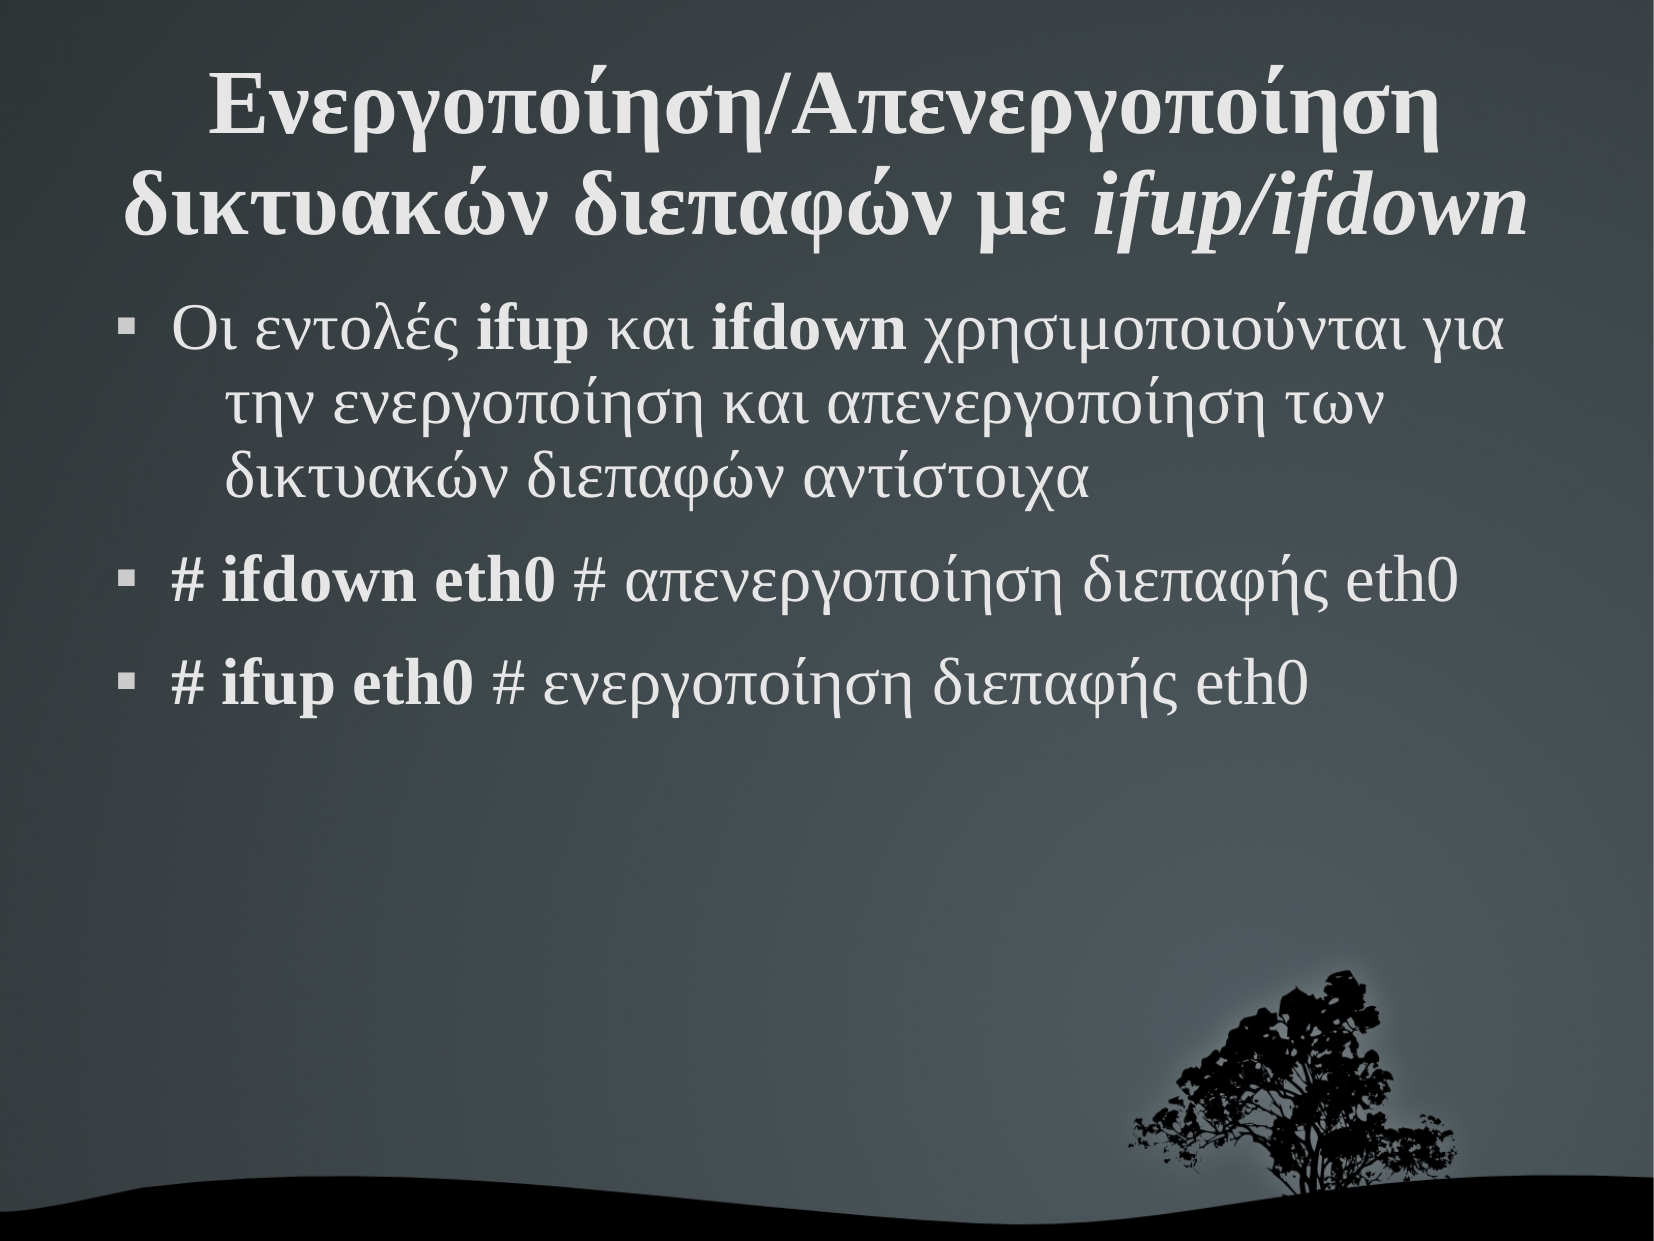

# Ενεργοποίηση/Απενεργοποίηση δικτυακών διεπαφών με ifup/ifdown
Οι εντολές ifup και ifdown χρησιμοποιούνται για την ενεργοποίηση και απενεργοποίηση των δικτυακών διεπαφών αντίστοιχα
# ifdown eth0 # απενεργοποίηση διεπαφής eth0
# ifup eth0 # ενεργοποίηση διεπαφής eth0